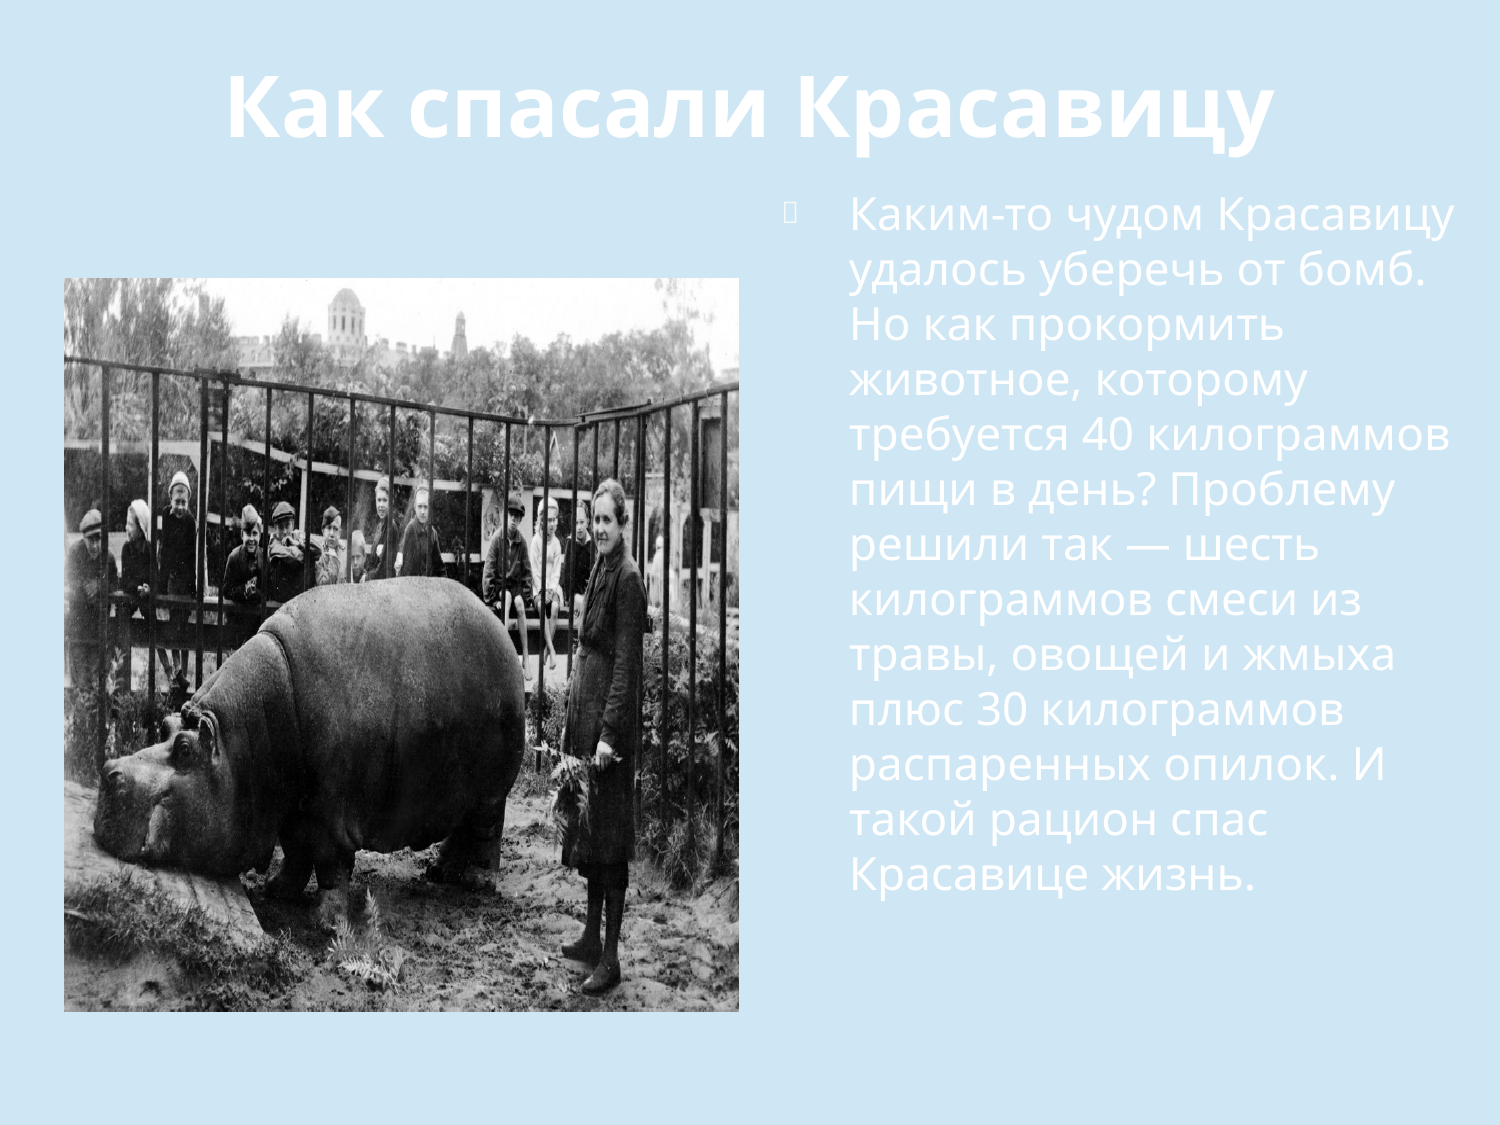

# Как спасали Красавицу
Каким-то чудом Красавицу удалось уберечь от бомб.
Но как прокормить животное, которому требуется 40 килограммов пищи в день? Проблему решили так — шесть килограммов смеси из травы, овощей и жмыха плюс 30 килограммов распаренных опилок. И такой рацион спас Красавице жизнь.